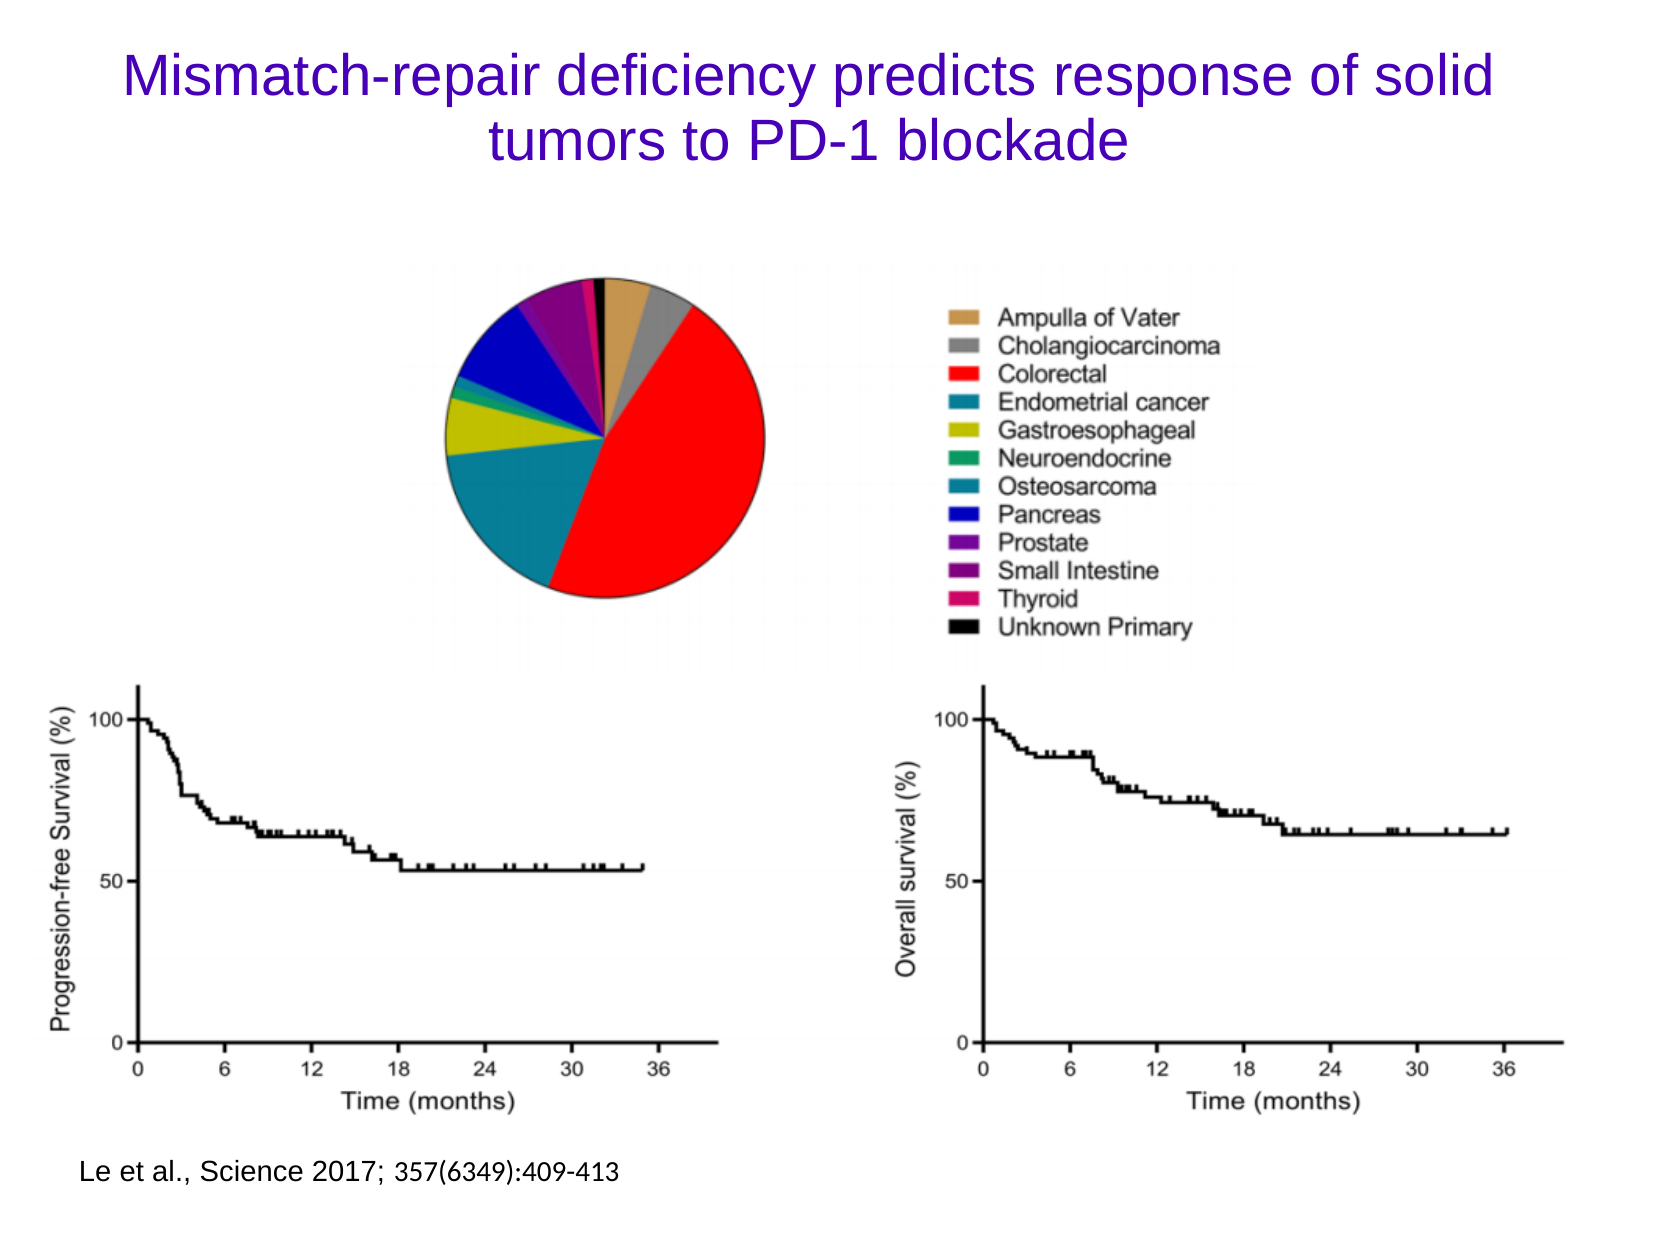

Mismatch-repair deficiency predicts response of solid
tumors to PD-1 blockade
Le et al., Science 2017; 357(6349):409-413